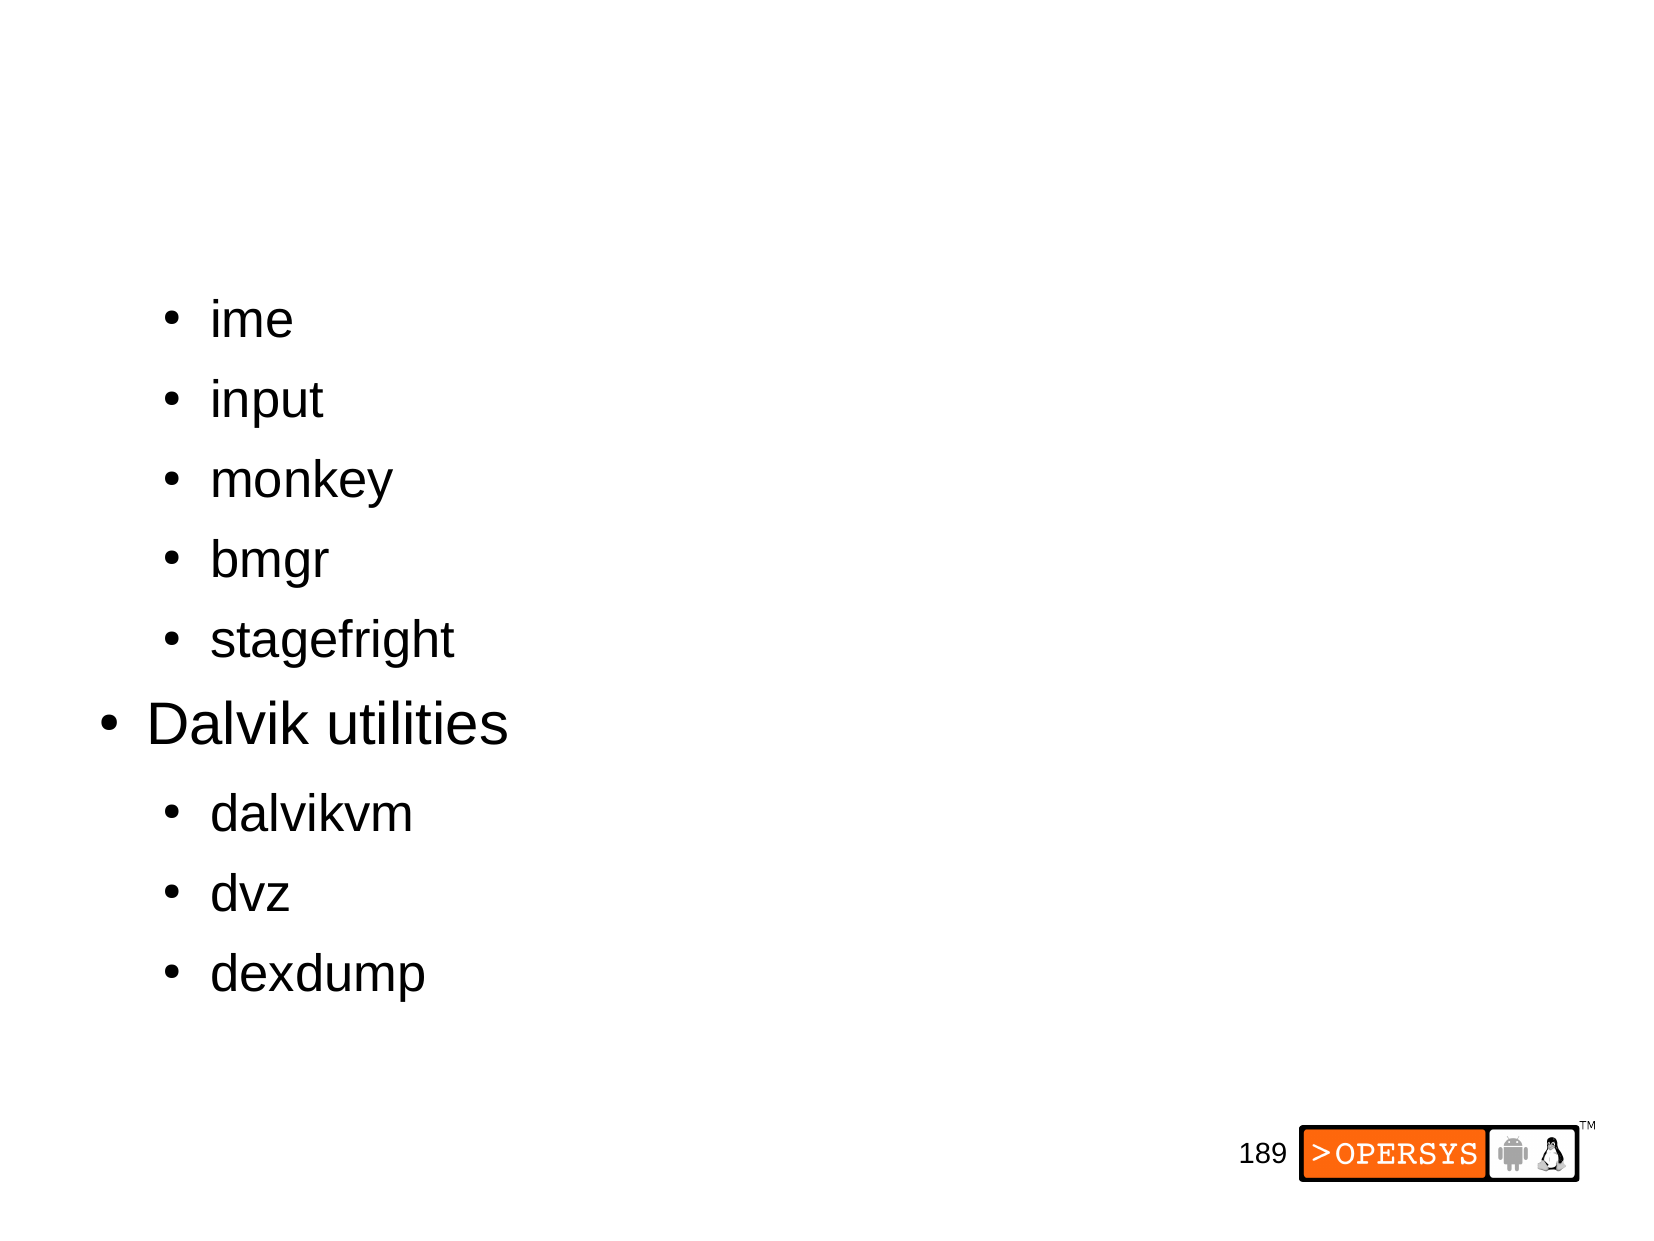

# ime
input
monkey
bmgr
stagefright
Dalvik utilities
dalvikvm
dvz
dexdump